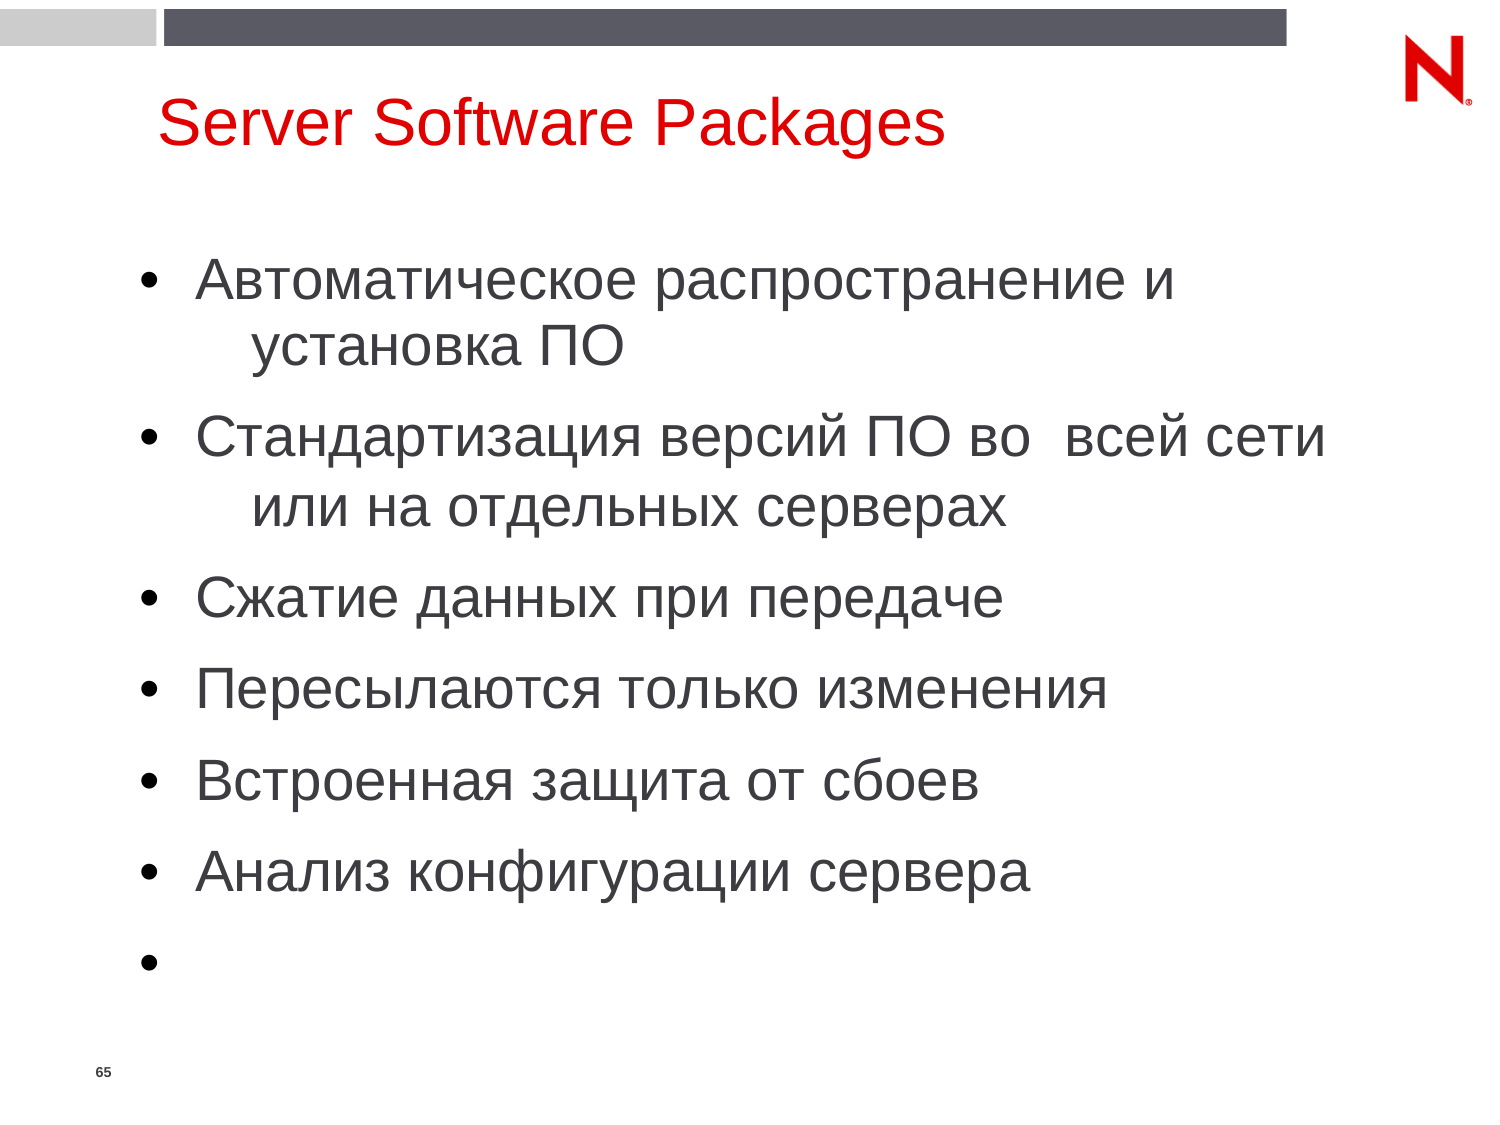

Server Software Packages
Автоматическое распространение и
установка ПО
Стандартизация версий ПО во всей сети
или на отдельных серверах
Сжатие данных при передаче
Пересылаются только изменения
Встроенная защита от сбоев
Анализ конфигурации сервера